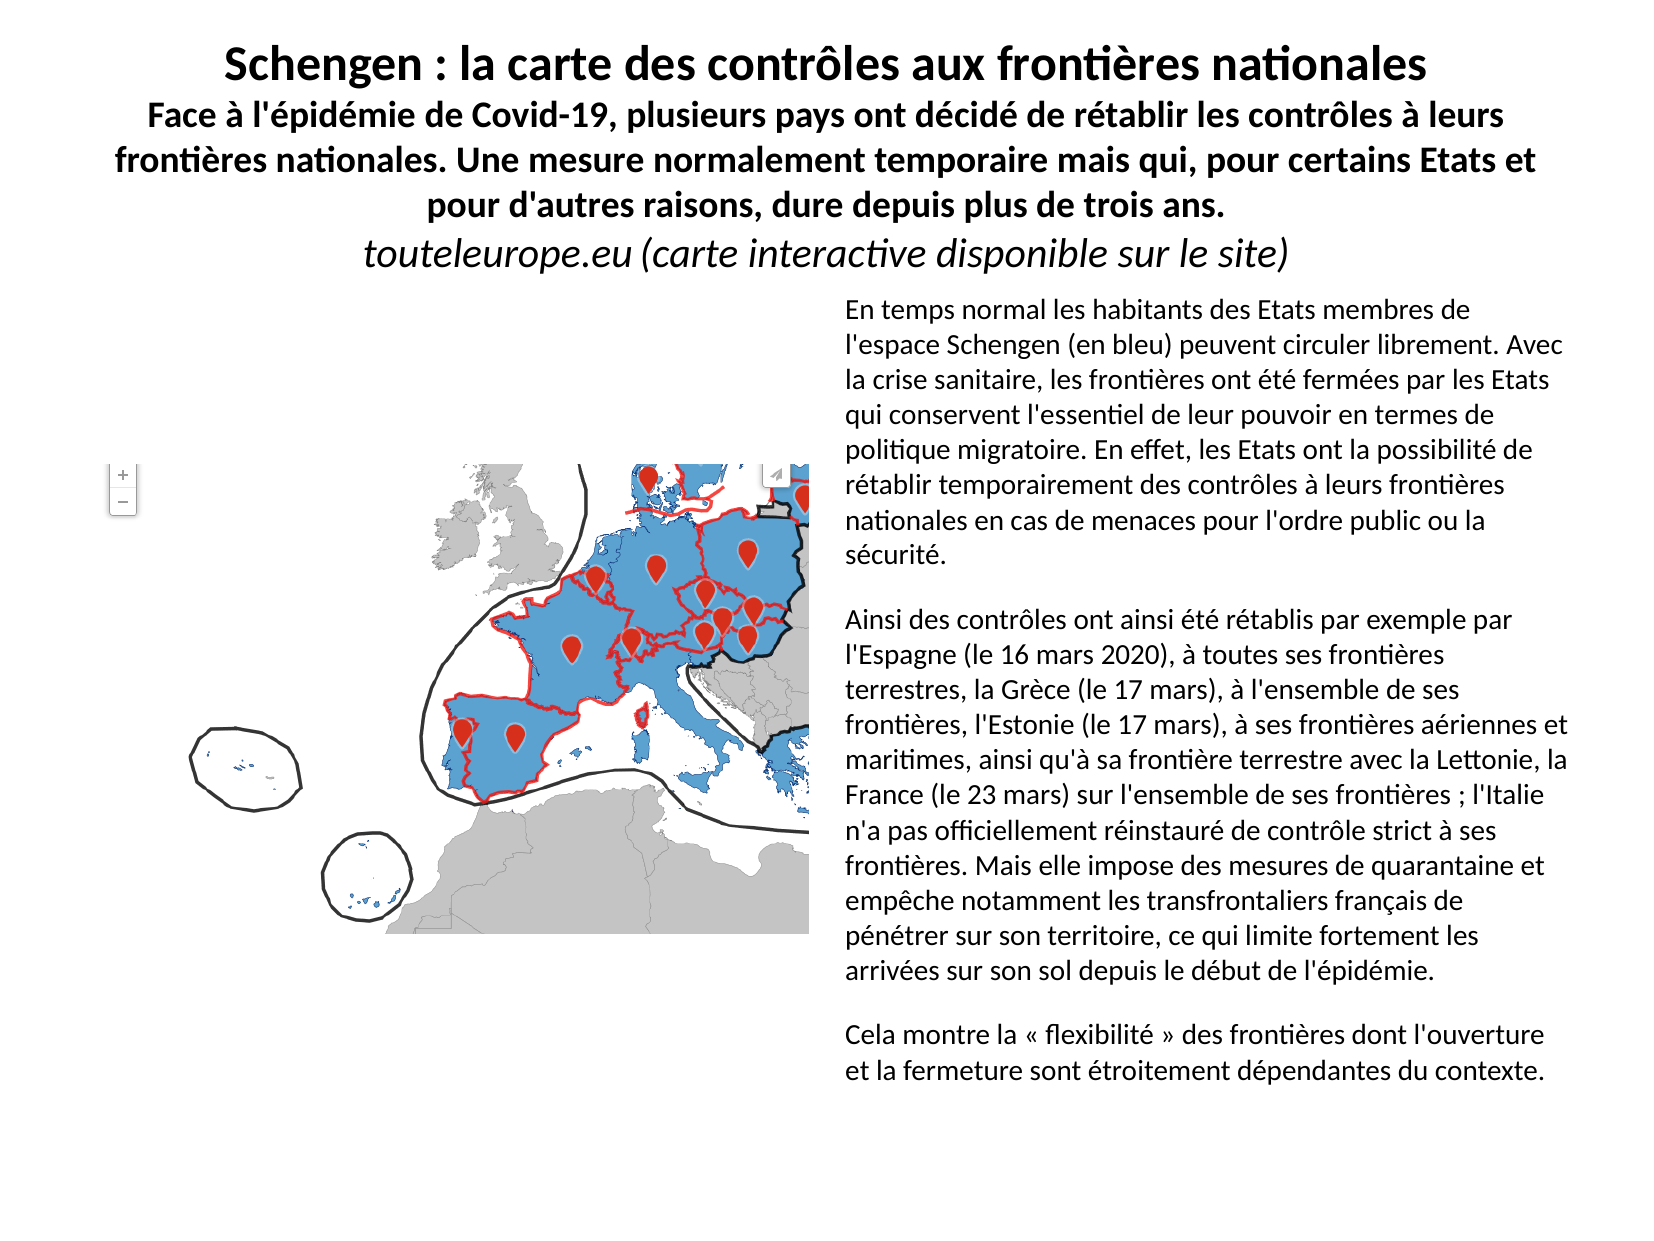

# Schengen : la carte des contrôles aux frontières nationales Face à l'épidémie de Covid-19, plusieurs pays ont décidé de rétablir les contrôles à leurs frontières nationales. Une mesure normalement temporaire mais qui, pour certains Etats et pour d'autres raisons, dure depuis plus de trois ans. touteleurope.eu (carte interactive disponible sur le site)
En temps normal les habitants des Etats membres de l'espace Schengen (en bleu) peuvent circuler librement. Avec la crise sanitaire, les frontières ont été fermées par les Etats qui conservent l'essentiel de leur pouvoir en termes de politique migratoire. En effet, les Etats ont la possibilité de rétablir temporairement des contrôles à leurs frontières nationales en cas de menaces pour l'ordre public ou la sécurité.
Ainsi des contrôles ont ainsi été rétablis par exemple par l'Espagne (le 16 mars 2020), à toutes ses frontières terrestres, la Grèce (le 17 mars), à l'ensemble de ses frontières, l'Estonie (le 17 mars), à ses frontières aériennes et maritimes, ainsi qu'à sa frontière terrestre avec la Lettonie, la France (le 23 mars) sur l'ensemble de ses frontières ; l'Italie n'a pas officiellement réinstauré de contrôle strict à ses frontières. Mais elle impose des mesures de quarantaine et empêche notamment les transfrontaliers français de pénétrer sur son territoire, ce qui limite fortement les arrivées sur son sol depuis le début de l'épidémie.
Cela montre la « flexibilité » des frontières dont l'ouverture et la fermeture sont étroitement dépendantes du contexte.